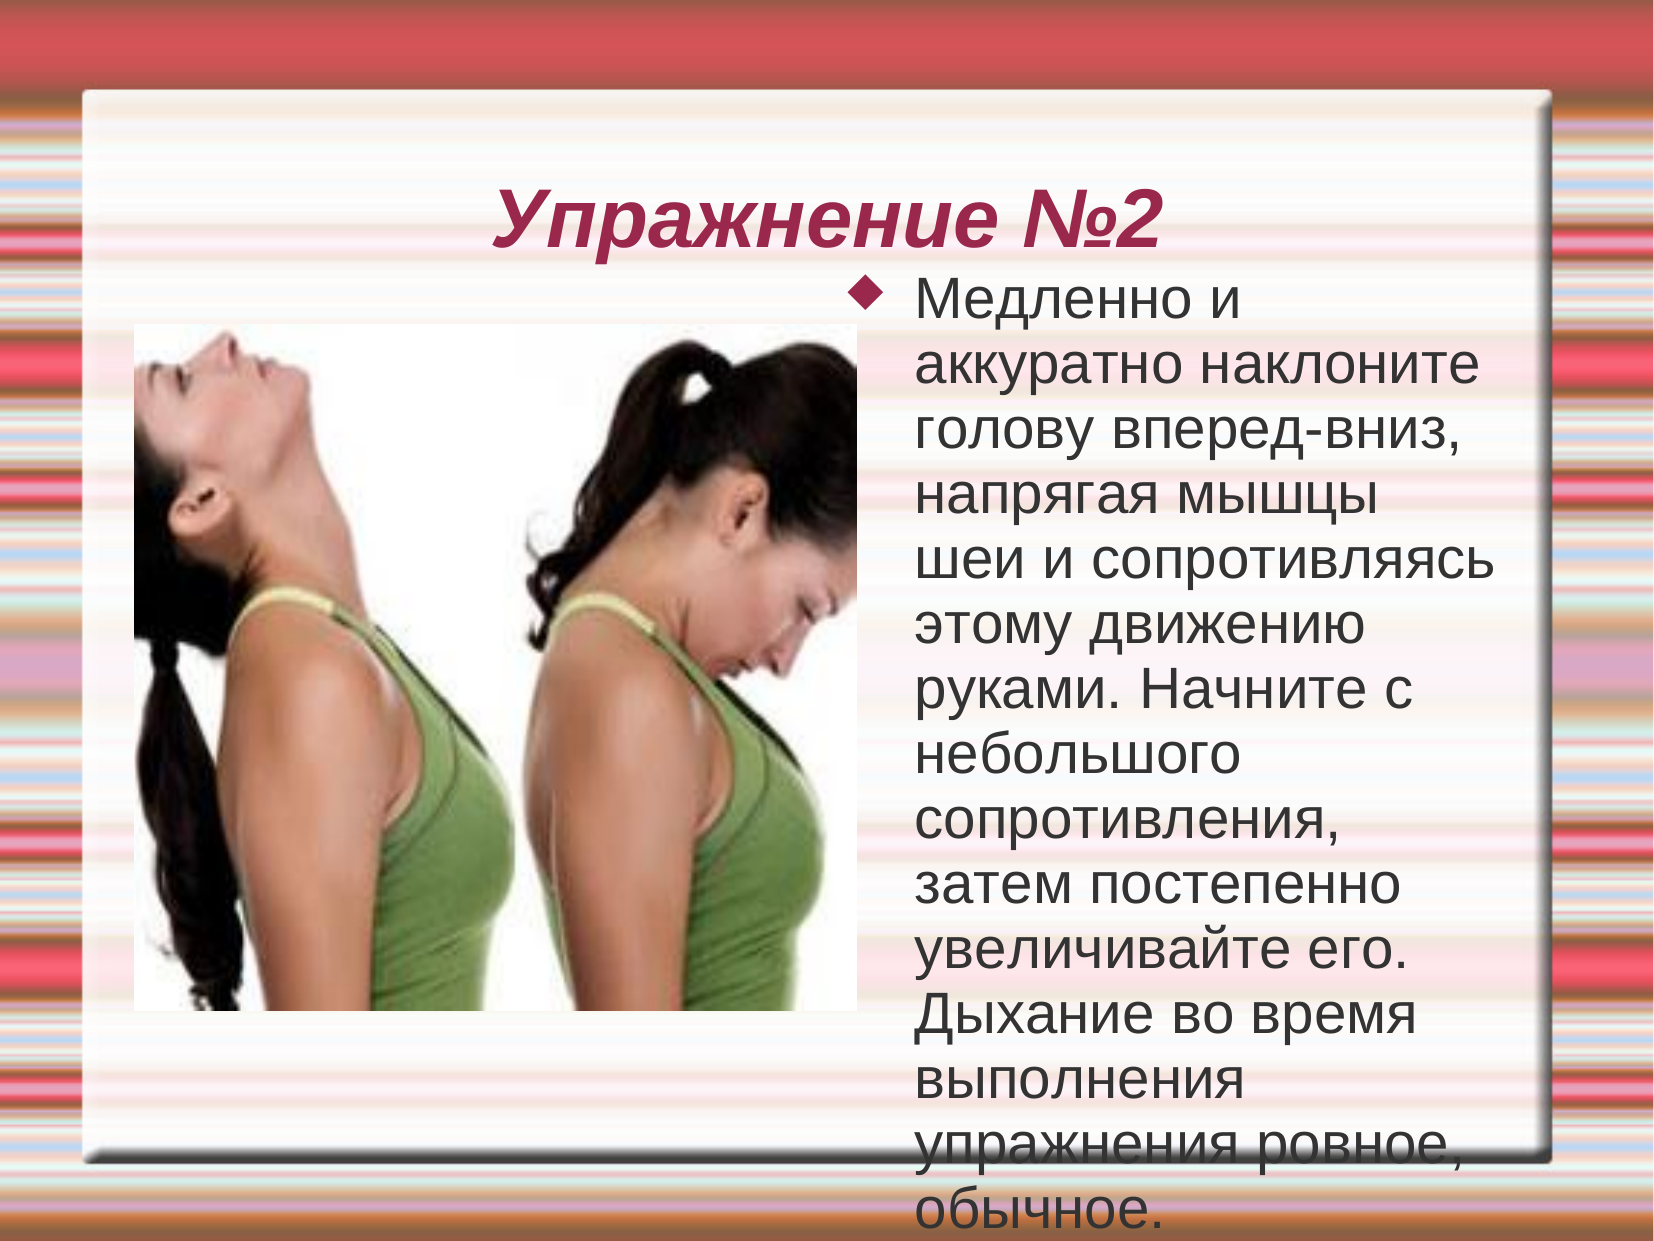

# Упражнение №2
Медленно и аккуратно наклоните голову вперед-вниз, напрягая мышцы шеи и сопротивляясь этому движению руками. Начните с небольшого сопротивления, затем постепенно увеличивайте его. Дыхание во время выполнения упражнения ровное, обычное.